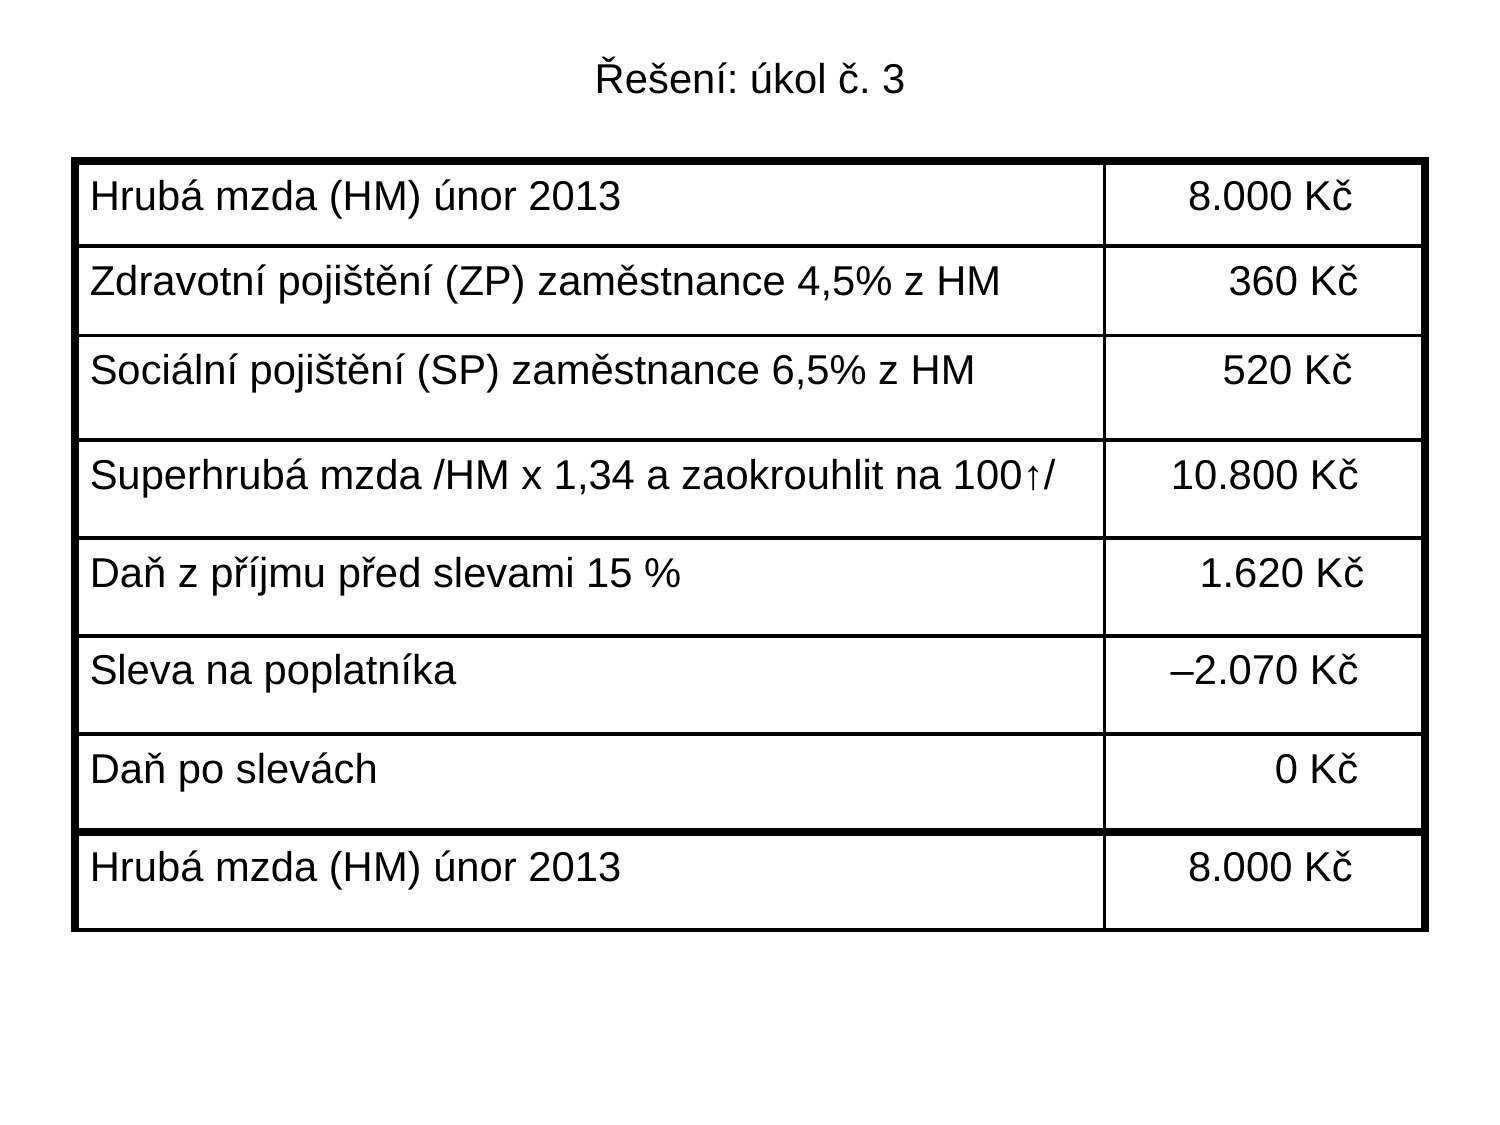

# Řešení: úkol č. 3
| Hrubá mzda (HM) únor 2013 | 8.000 Kč |
| --- | --- |
| Zdravotní pojištění (ZP) zaměstnance 4,5% z HM | 360 Kč |
| Sociální pojištění (SP) zaměstnance 6,5% z HM | 520 Kč |
| Superhrubá mzda /HM x 1,34 a zaokrouhlit na 100↑/ | 10.800 Kč |
| Daň z příjmu před slevami 15 % | 1.620 Kč |
| Sleva na poplatníka | –2.070 Kč |
| Daň po slevách | 0 Kč |
| Hrubá mzda (HM) únor 2013 | 8.000 Kč |